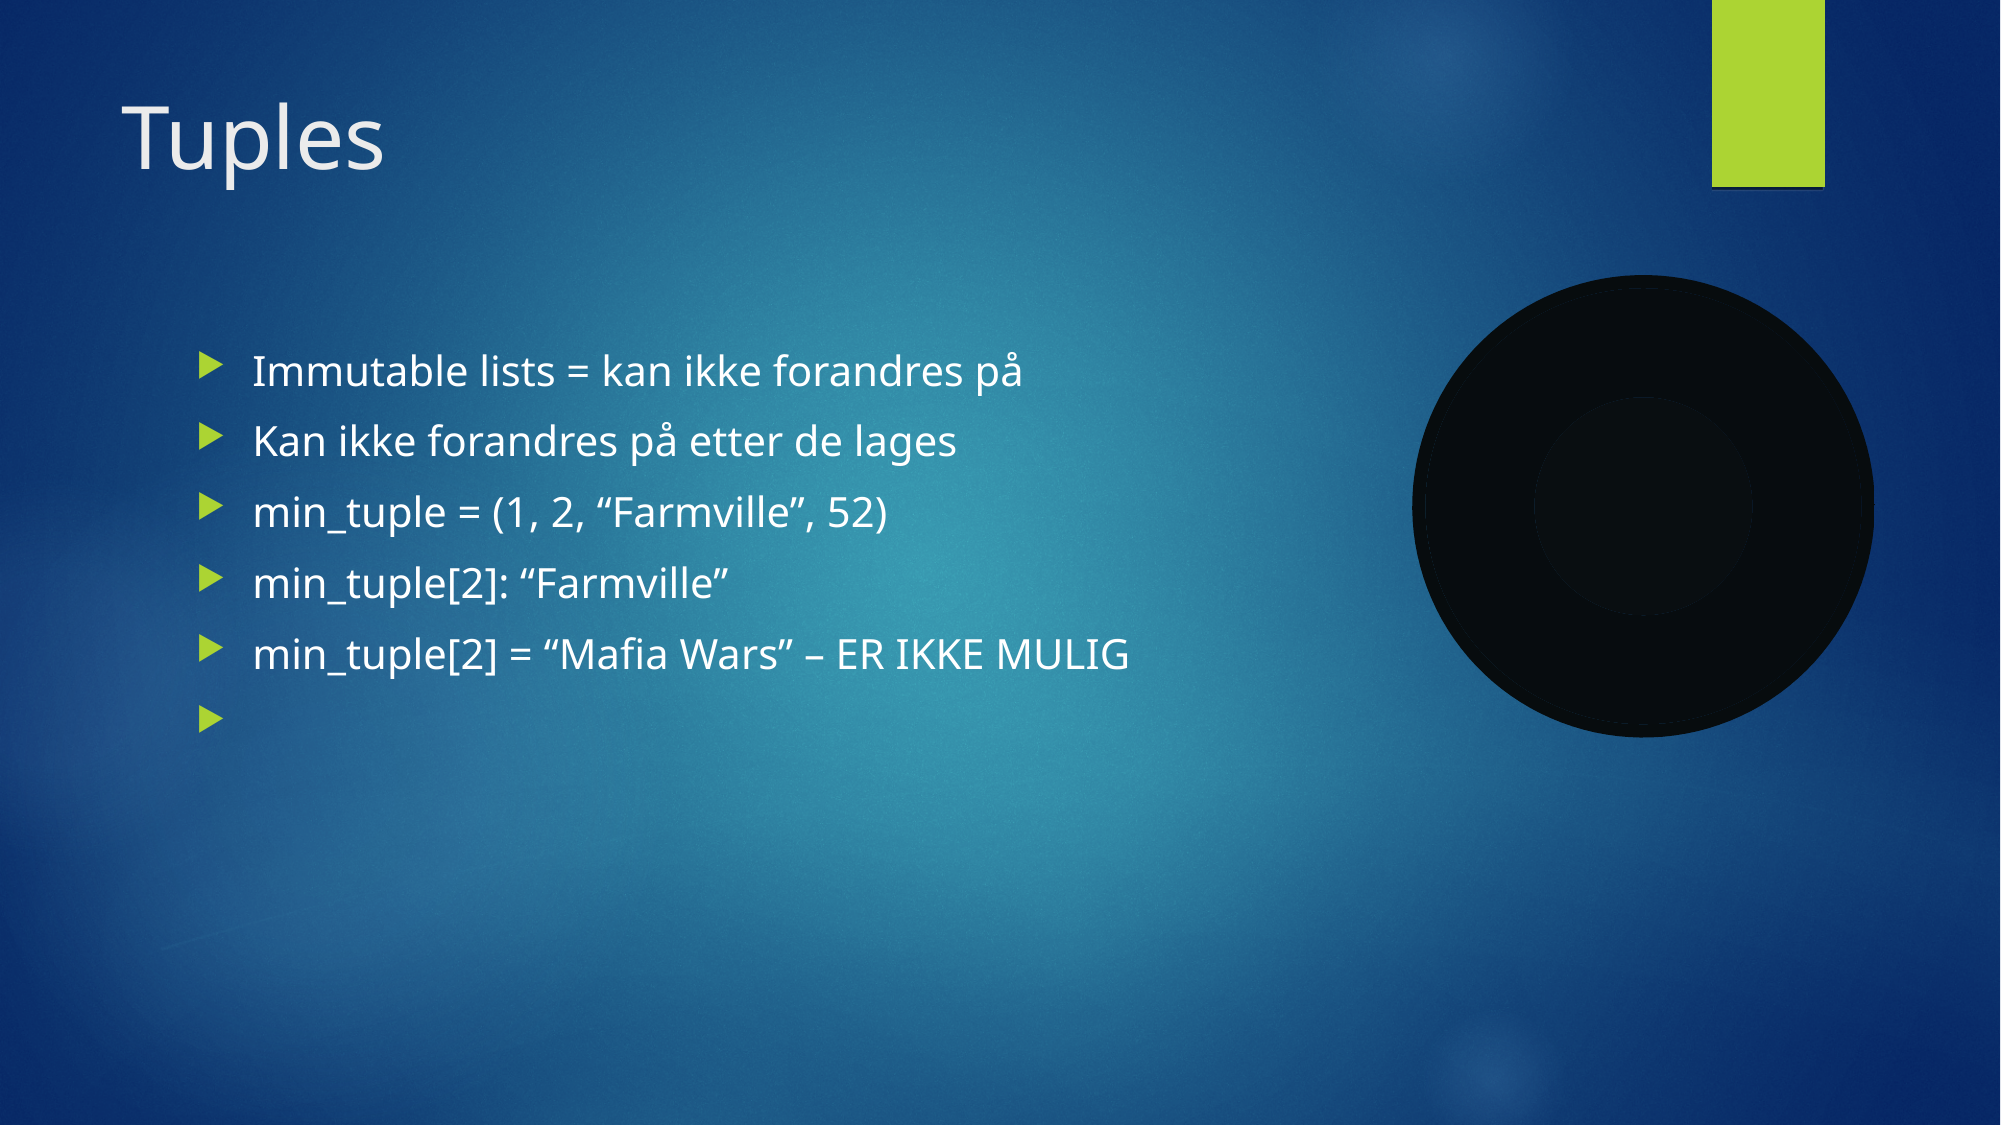

# Tuples
Immutable lists = kan ikke forandres på
Kan ikke forandres på etter de lages
min_tuple = (1, 2, “Farmville”, 52)
min_tuple[2]: “Farmville”
min_tuple[2] = “Mafia Wars” – ER IKKE MULIG